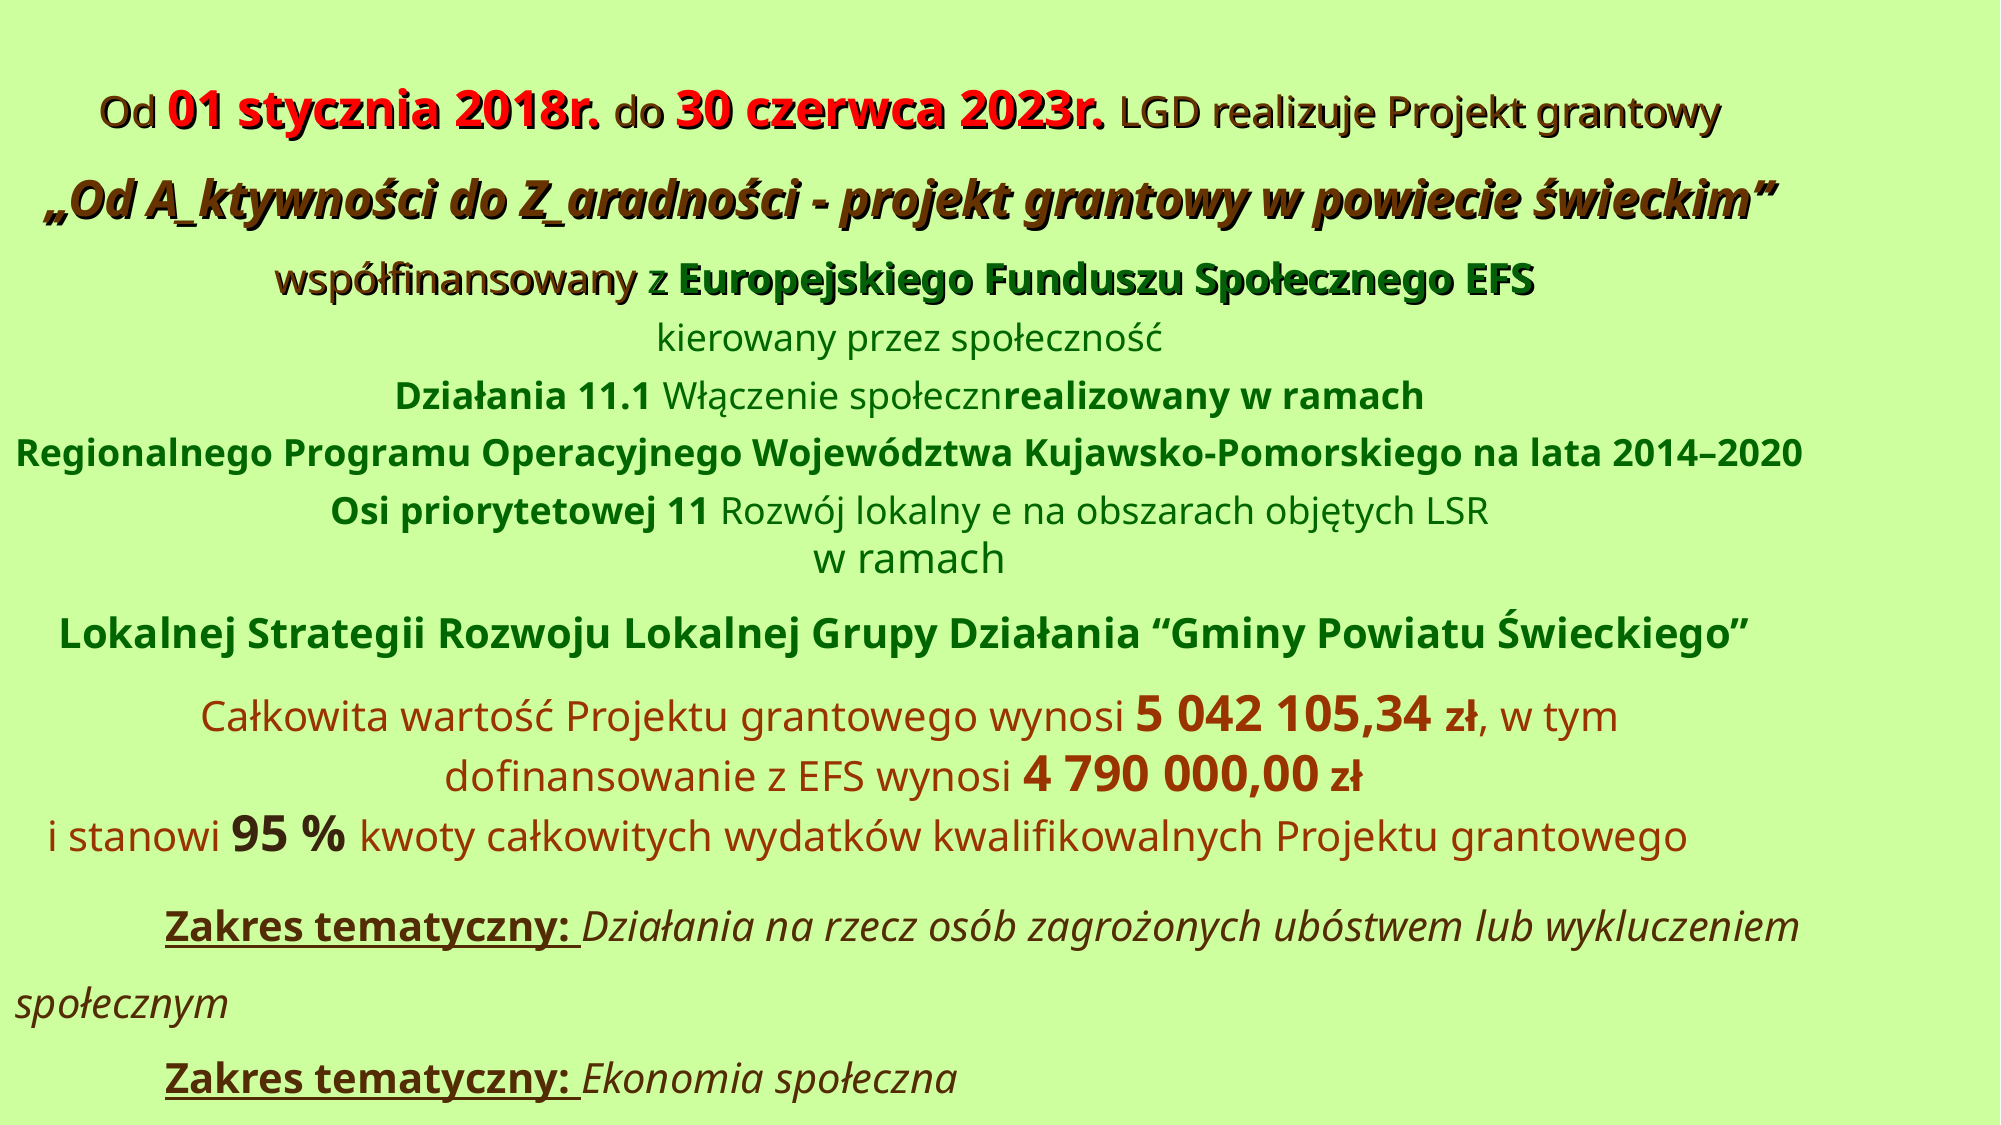

Od 01 stycznia 2018r. do 30 czerwca 2023r. LGD realizuje Projekt grantowy
 „Od A_ktywności do Z_aradności - projekt grantowy w powiecie świeckim”
współfinansowany z Europejskiego Funduszu Społecznego EFS
kierowany przez społeczność
Działania 11.1 Włączenie społecznrealizowany w ramach
Regionalnego Programu Operacyjnego Województwa Kujawsko-Pomorskiego na lata 2014–2020
Osi priorytetowej 11 Rozwój lokalny e na obszarach objętych LSR
 w ramach
Lokalnej Strategii Rozwoju Lokalnej Grupy Działania “Gminy Powiatu Świeckiego”
Całkowita wartość Projektu grantowego wynosi 5 042 105,34 zł, w tym
 dofinansowanie z EFS wynosi 4 790 000,00 zł
i stanowi 95 % kwoty całkowitych wydatków kwalifikowalnych Projektu grantowego
		Zakres tematyczny: Działania na rzecz osób zagrożonych ubóstwem lub wykluczeniem społecznym
		Zakres tematyczny: Ekonomia społeczna